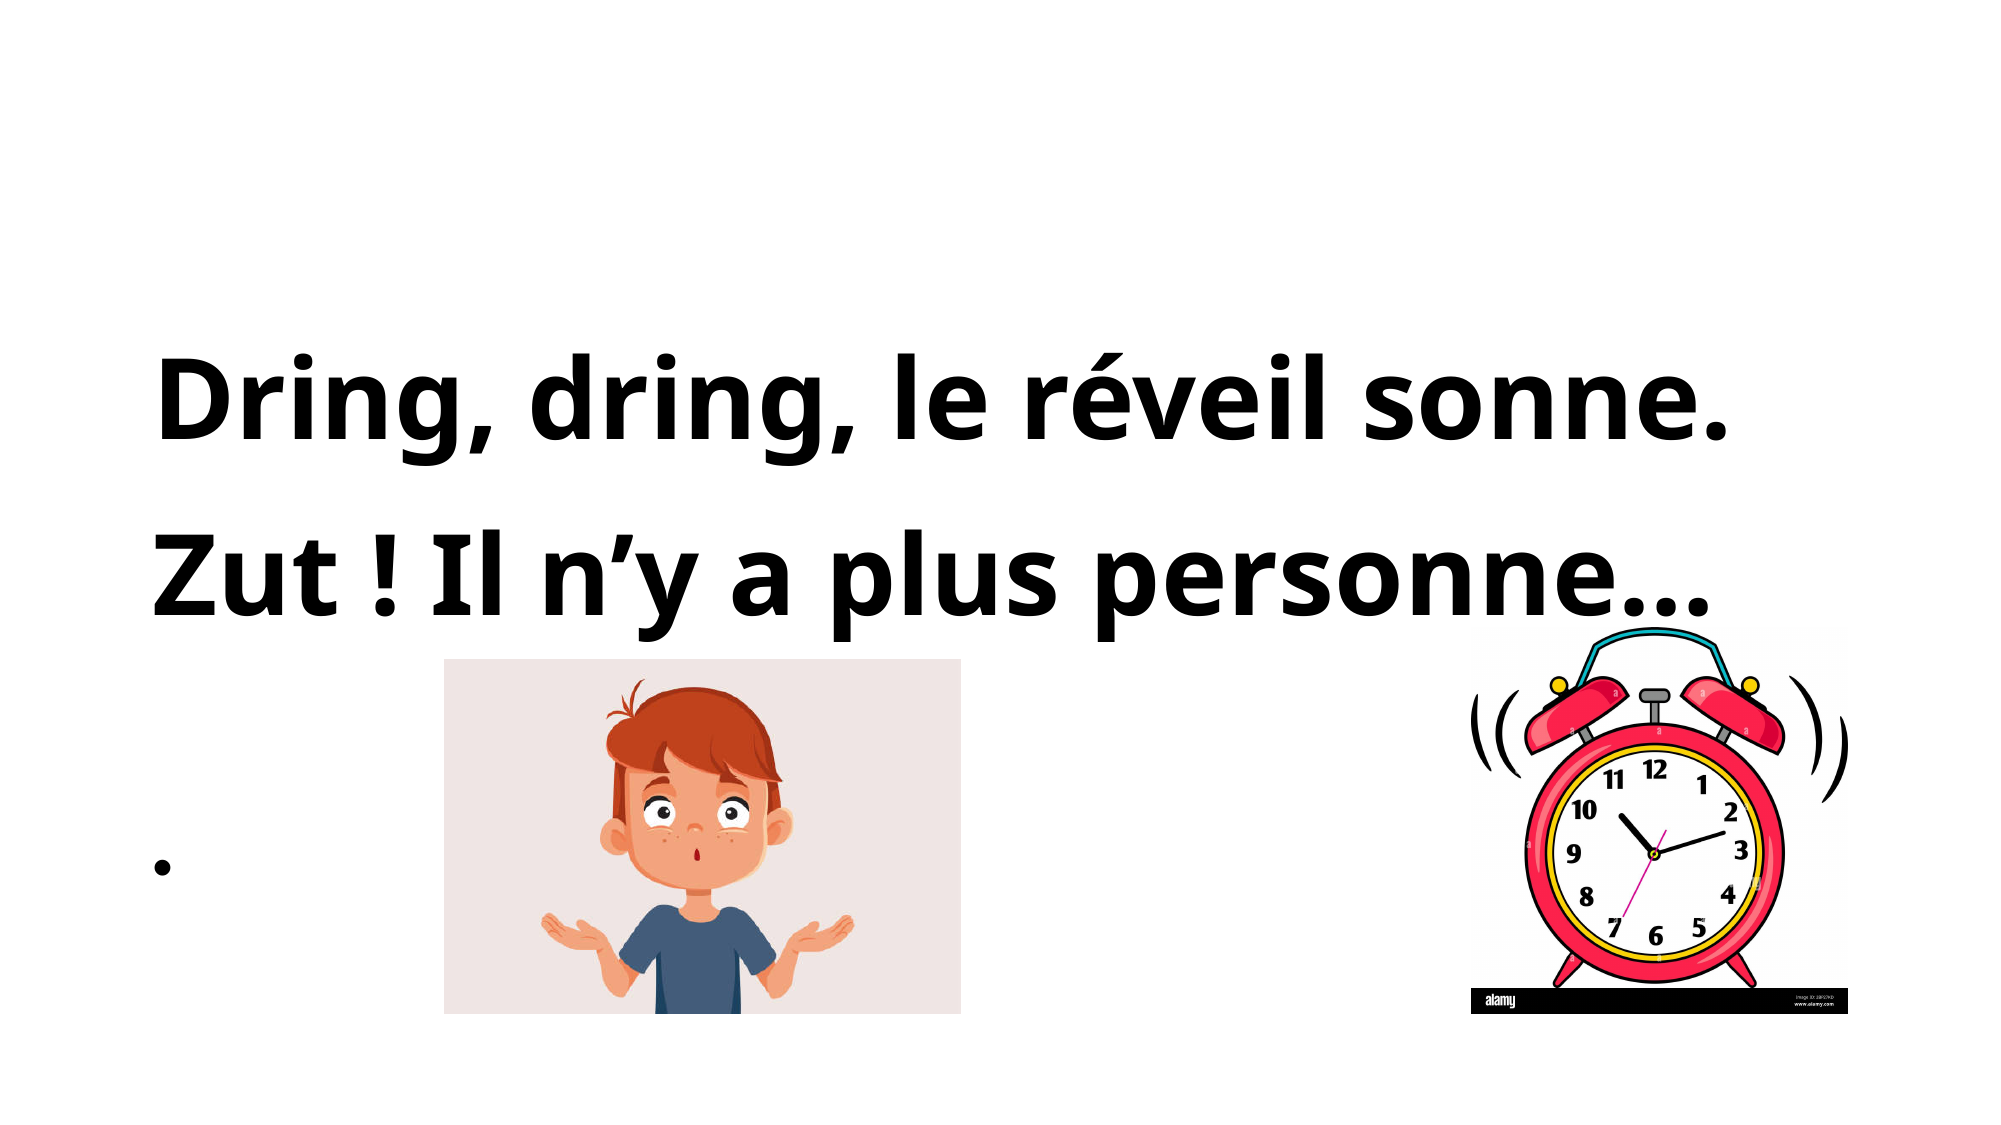

#
Dring, dring, le réveil sonne.
Zut ! Il n’y a plus personne…